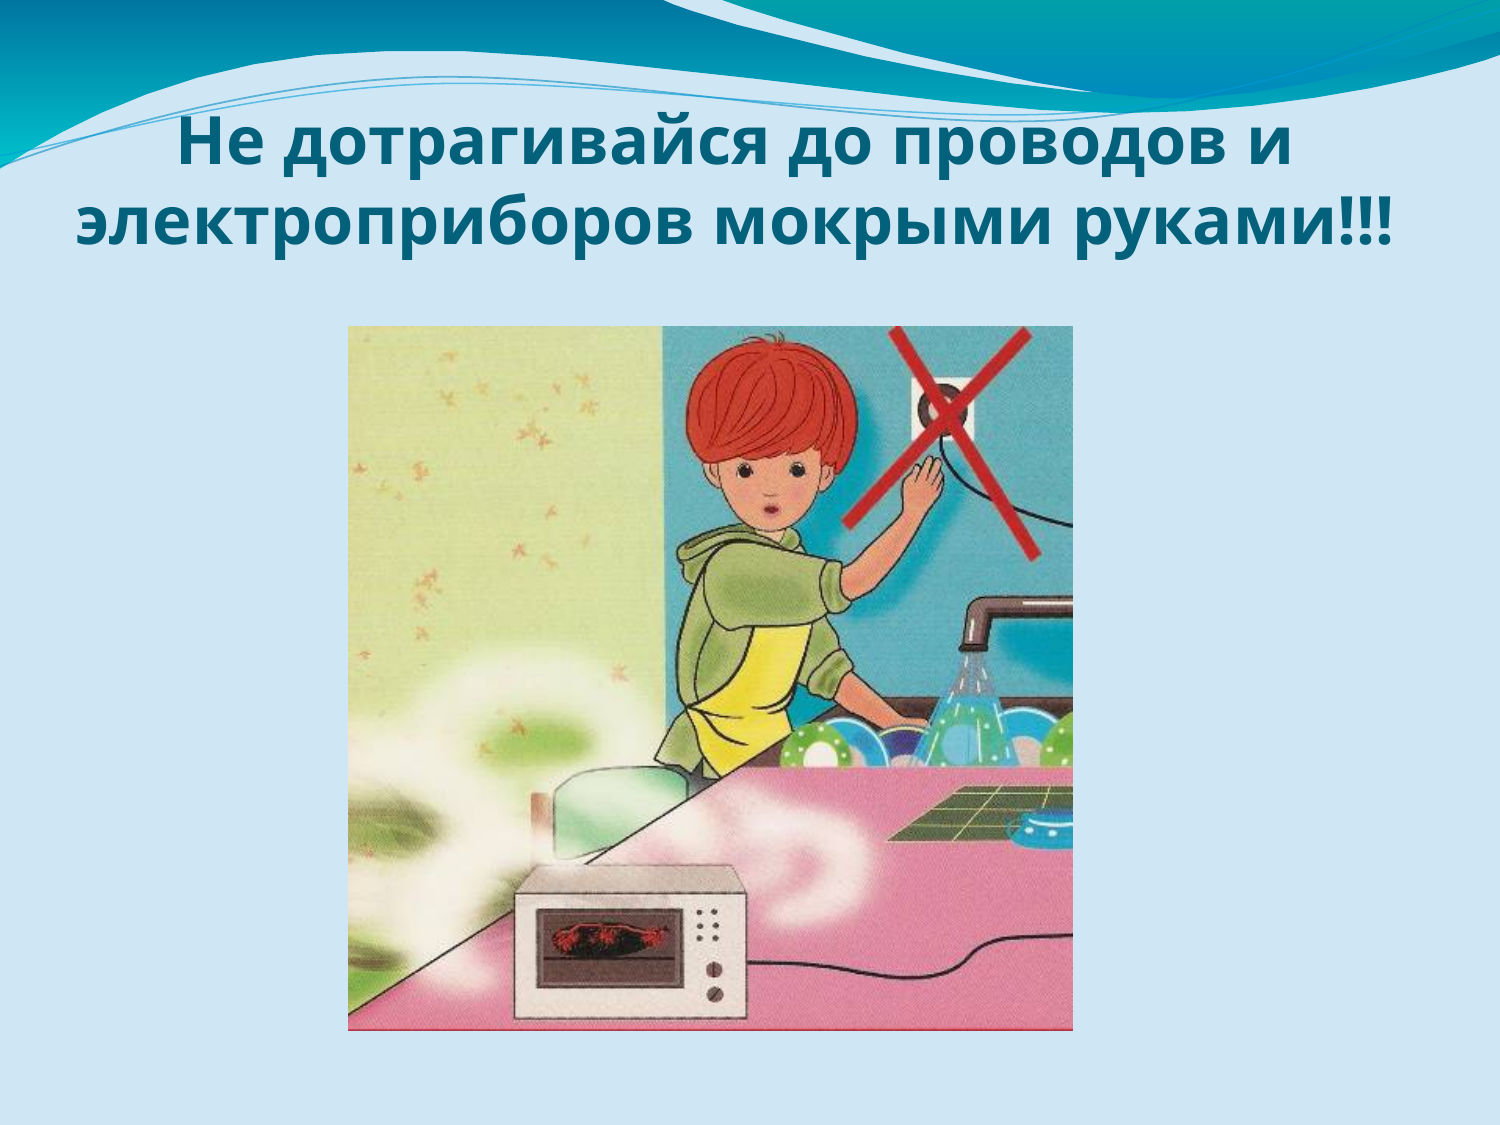

# Не дотрагивайся до проводов и электроприборов мокрыми руками!!!